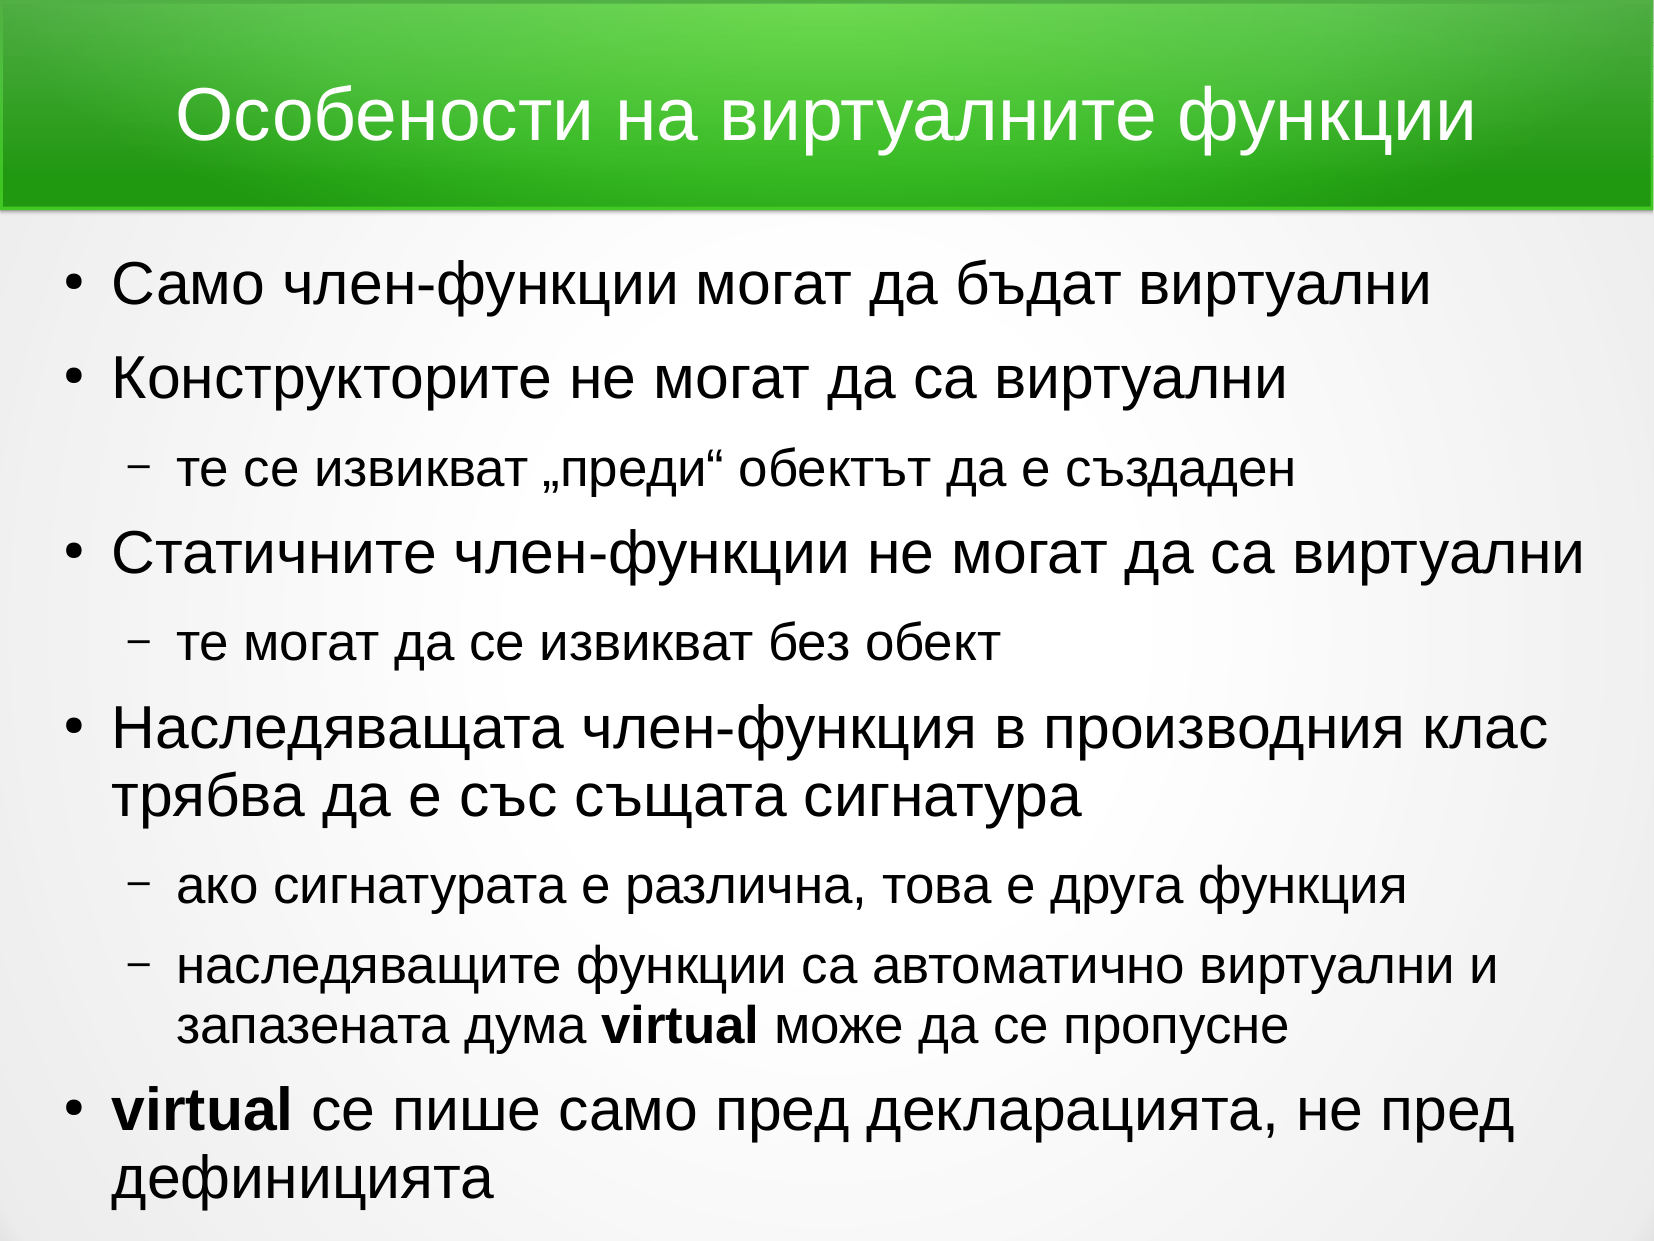

# Особености на виртуалните функции
Само член-функции могат да бъдат виртуални
Конструкторите не могат да са виртуални
те се извикват „преди“ обектът да е създаден
Статичните член-функции не могат да са виртуални
те могат да се извикват без обект
Наследяващата член-функция в производния клас трябва да е със същата сигнатура
ако сигнатурата е различна, това е друга функция
наследяващите функции са автоматично виртуални и запазената дума virtual може да се пропусне
virtual се пише само пред декларацията, не пред дефиницията